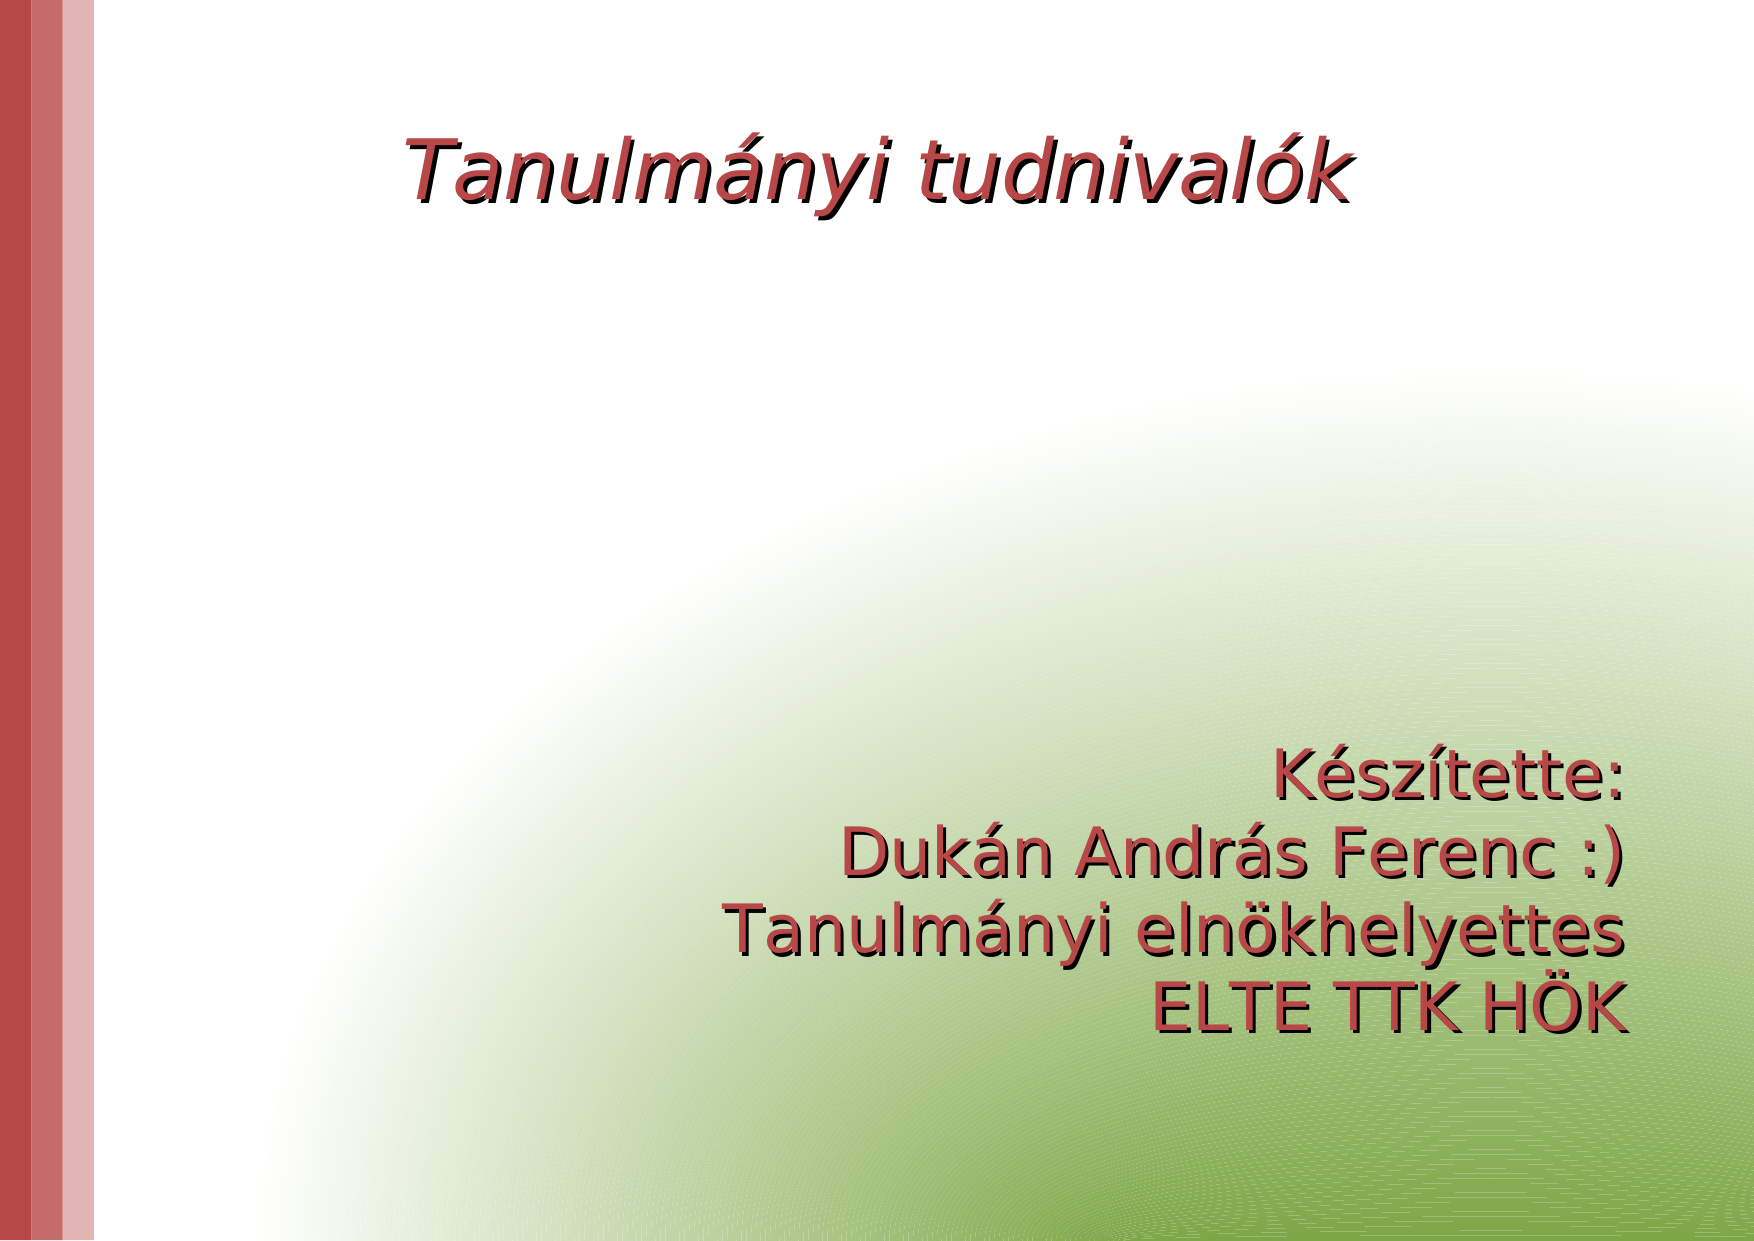

# Tanulmányi tudnivalók
Készítette:
Dukán András Ferenc :)
Tanulmányi elnökhelyettes
ELTE TTK HÖK